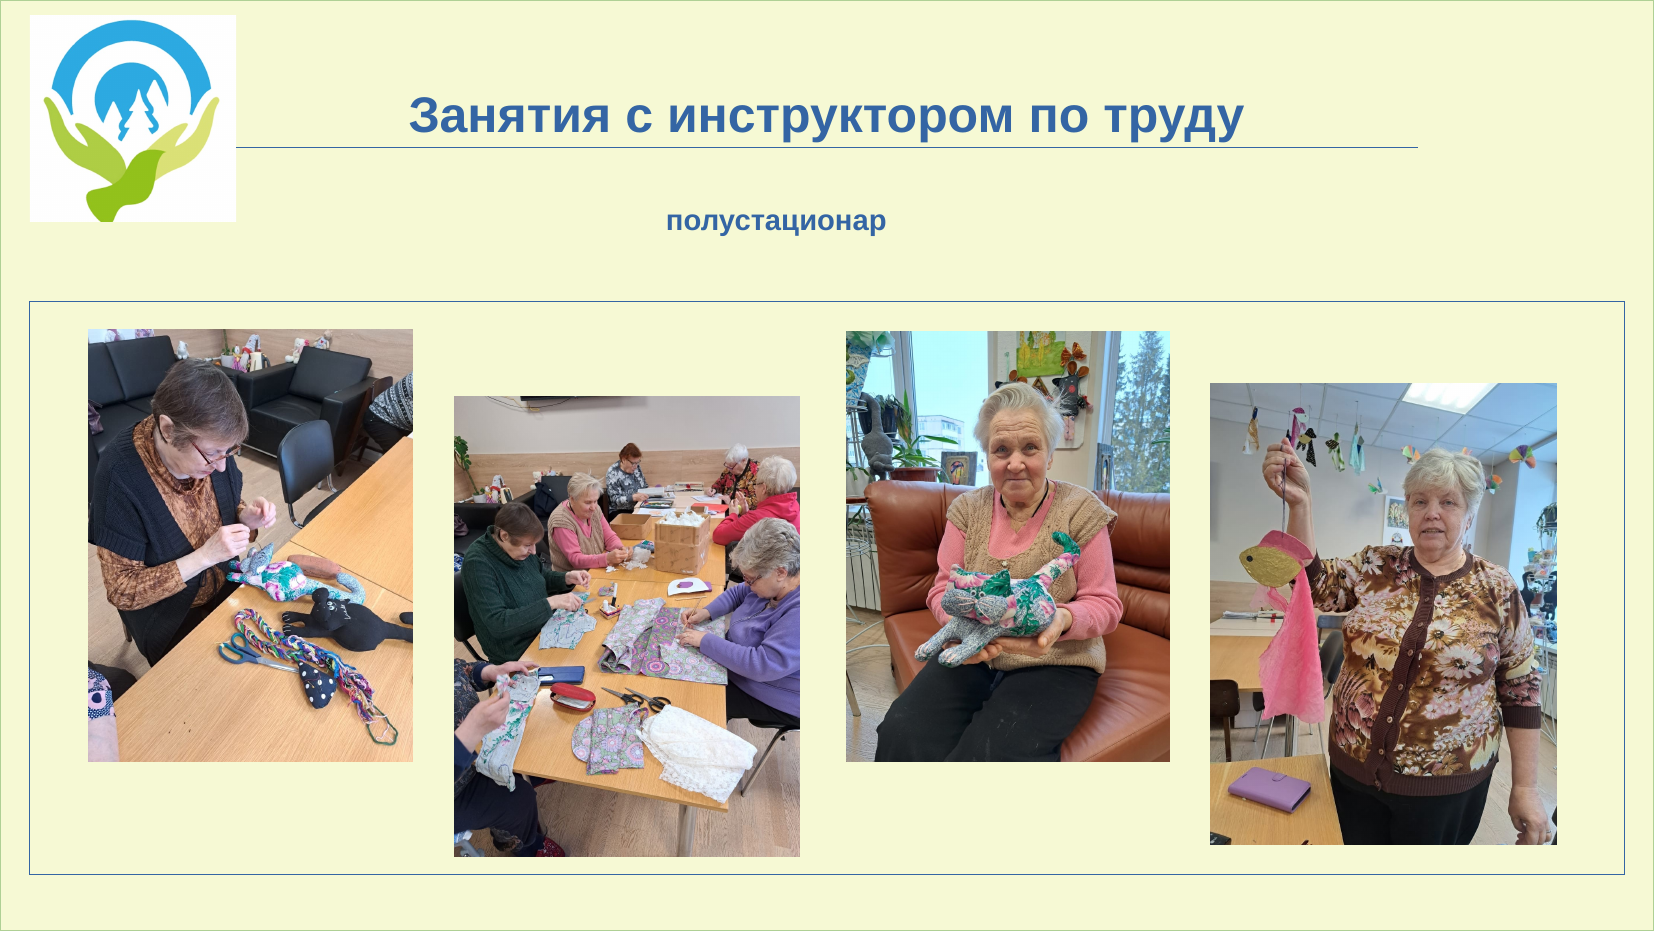

# Занятия с инструктором по труду
полустационар